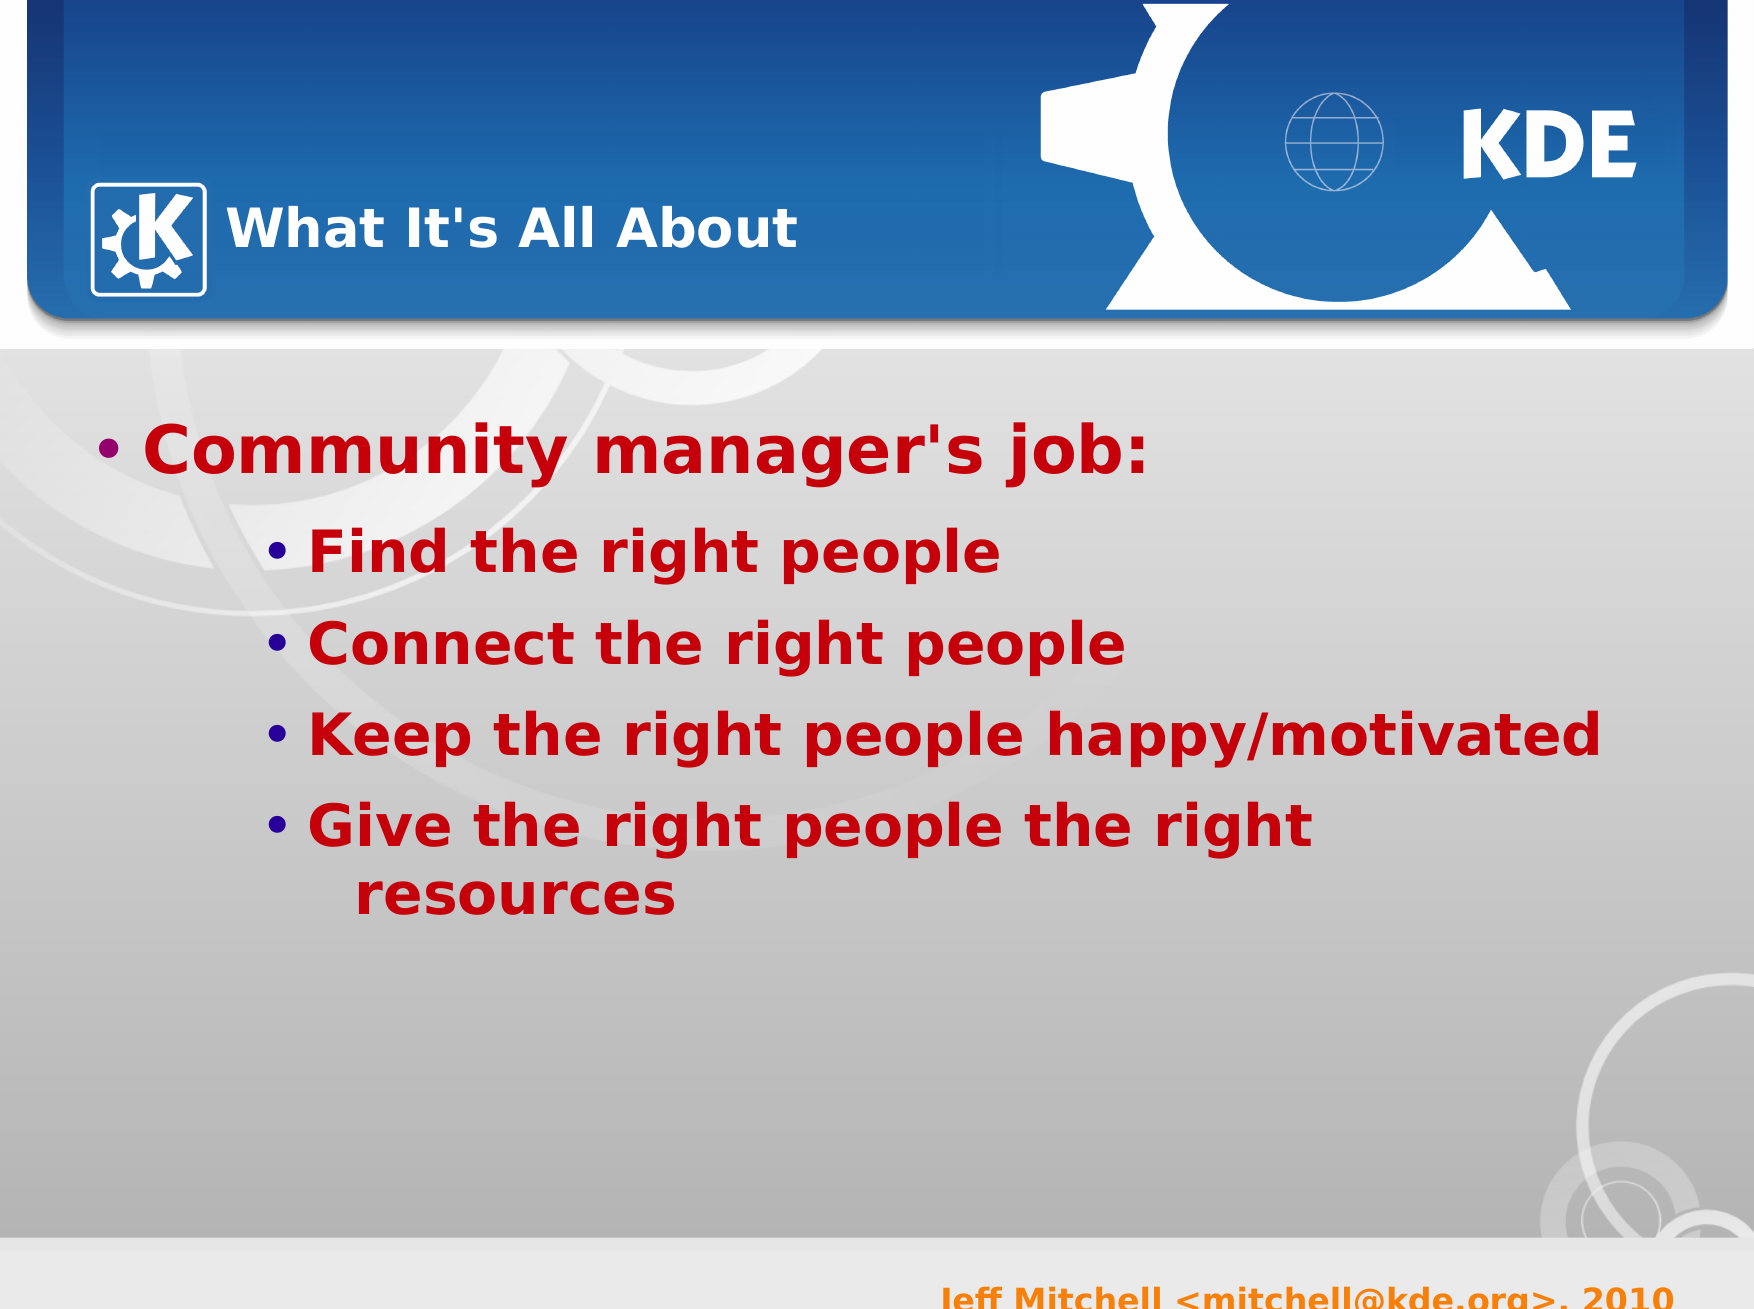

# What It's All About
Community manager's job:
Find the right people
Connect the right people
Keep the right people happy/motivated
Give the right people the right resources